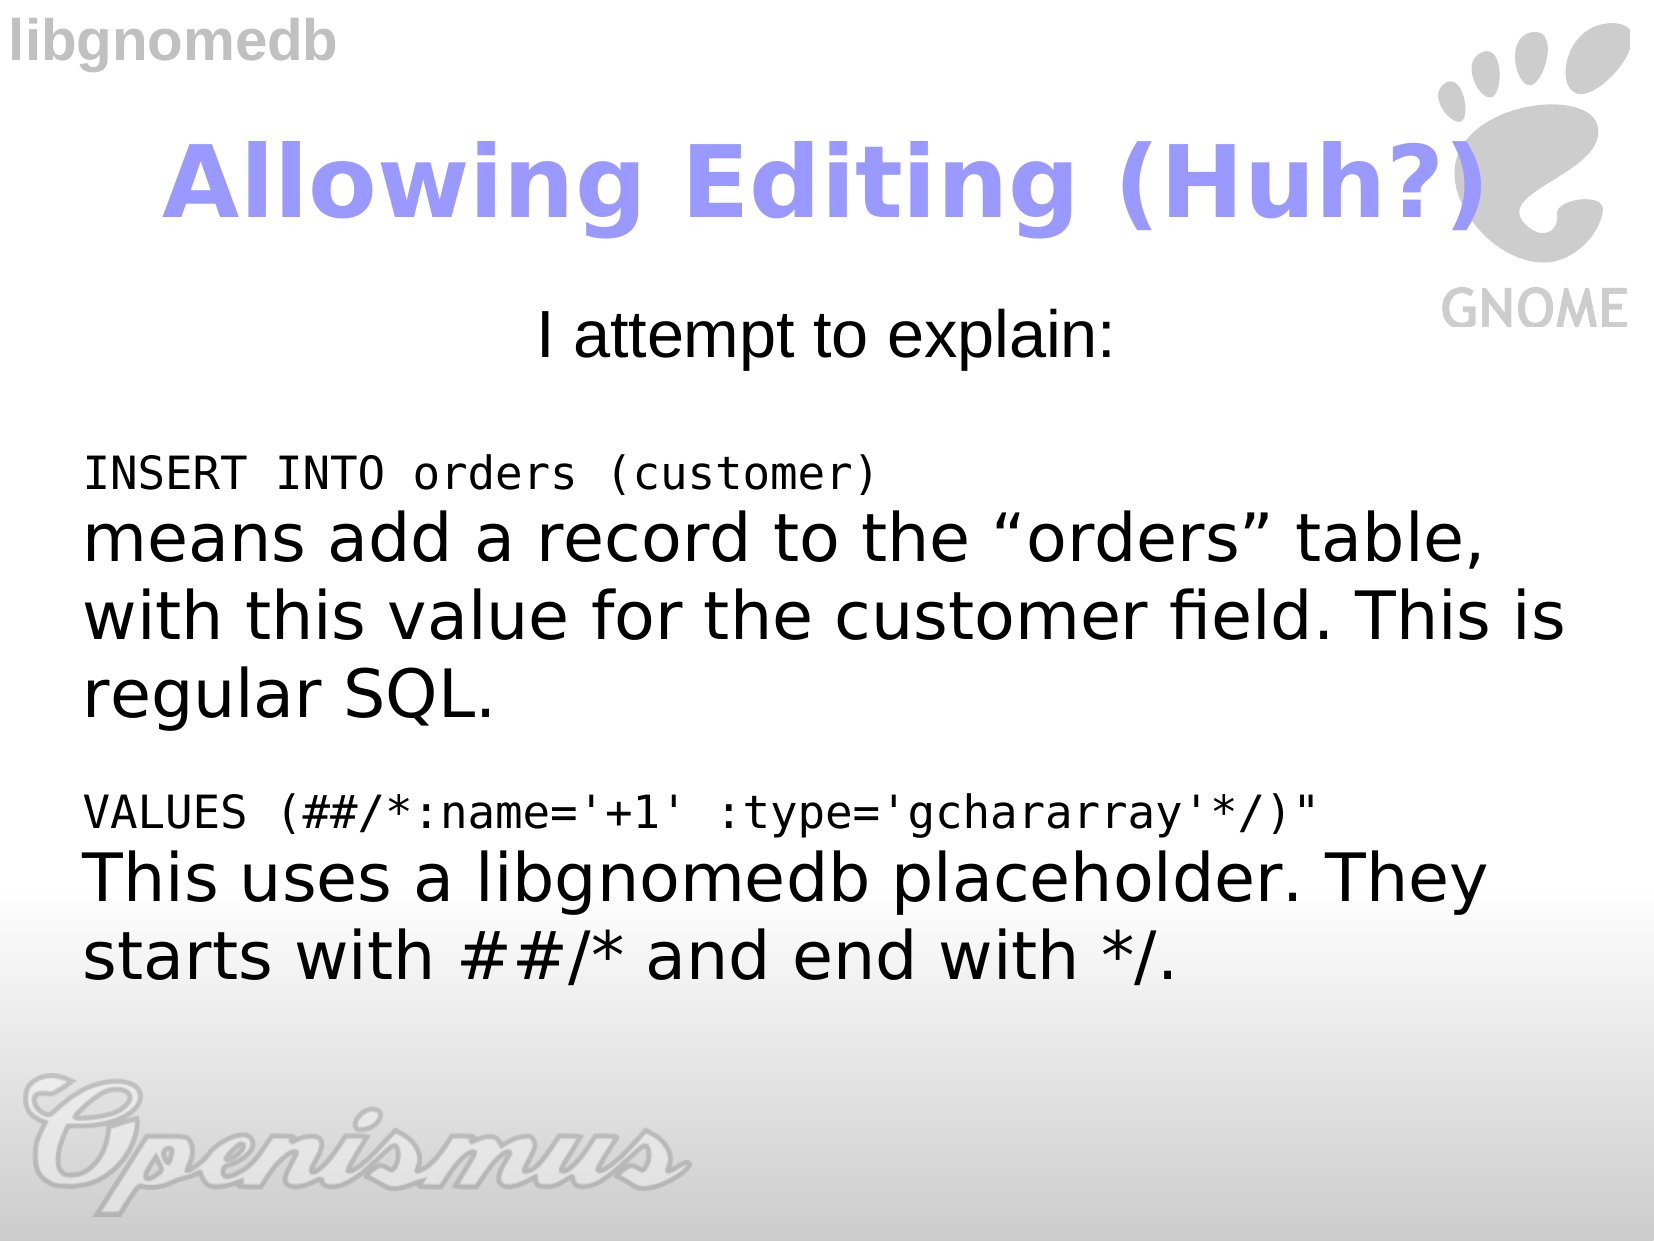

# Allowing Editing (Huh?)
I attempt to explain:
INSERT INTO orders (customer)
means add a record to the “orders” table, with this value for the customer field. This is regular SQL.
VALUES (##/*:name='+1' :type='gchararray'*/)"
This uses a libgnomedb placeholder. They starts with ##/* and end with */.